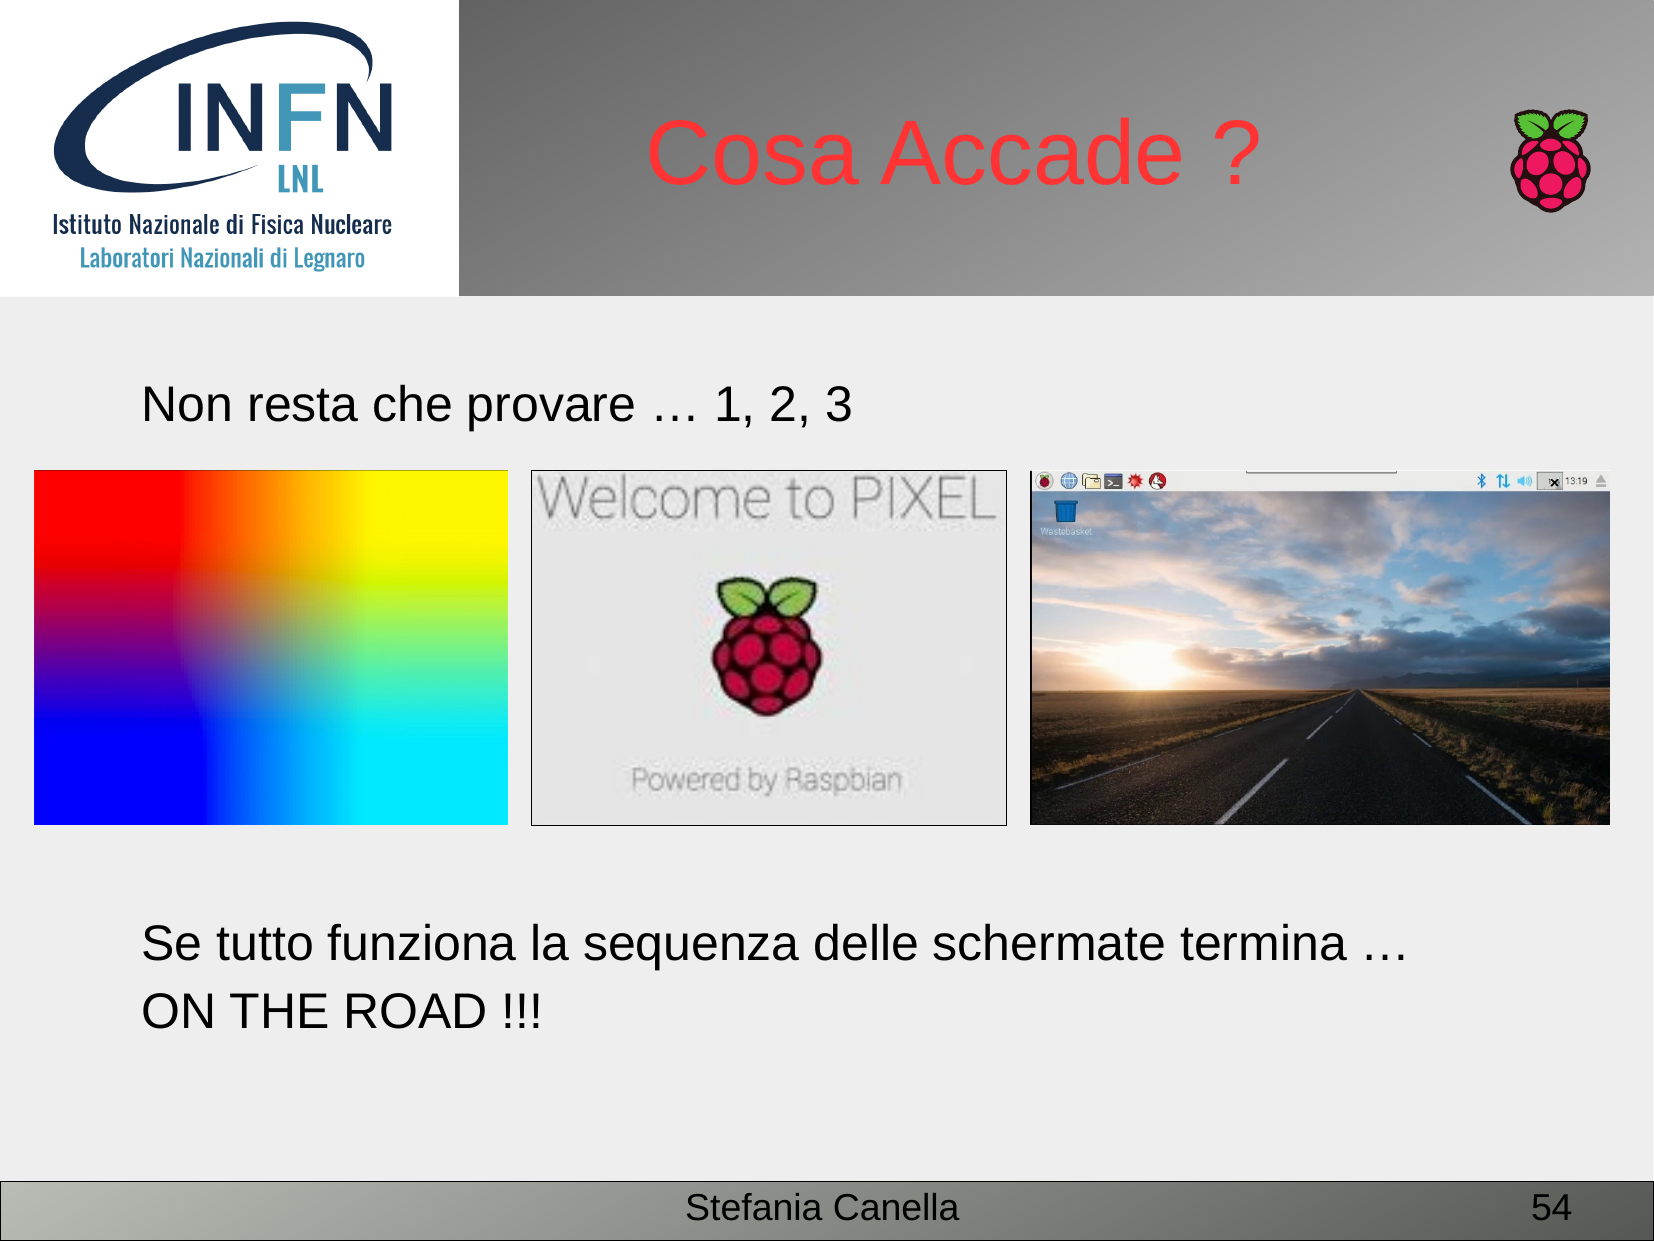

# Cosa Accade ?
Non resta che provare … 1, 2, 3
Se tutto funziona la sequenza delle schermate termina …
ON THE ROAD !!!
Stefania Canella